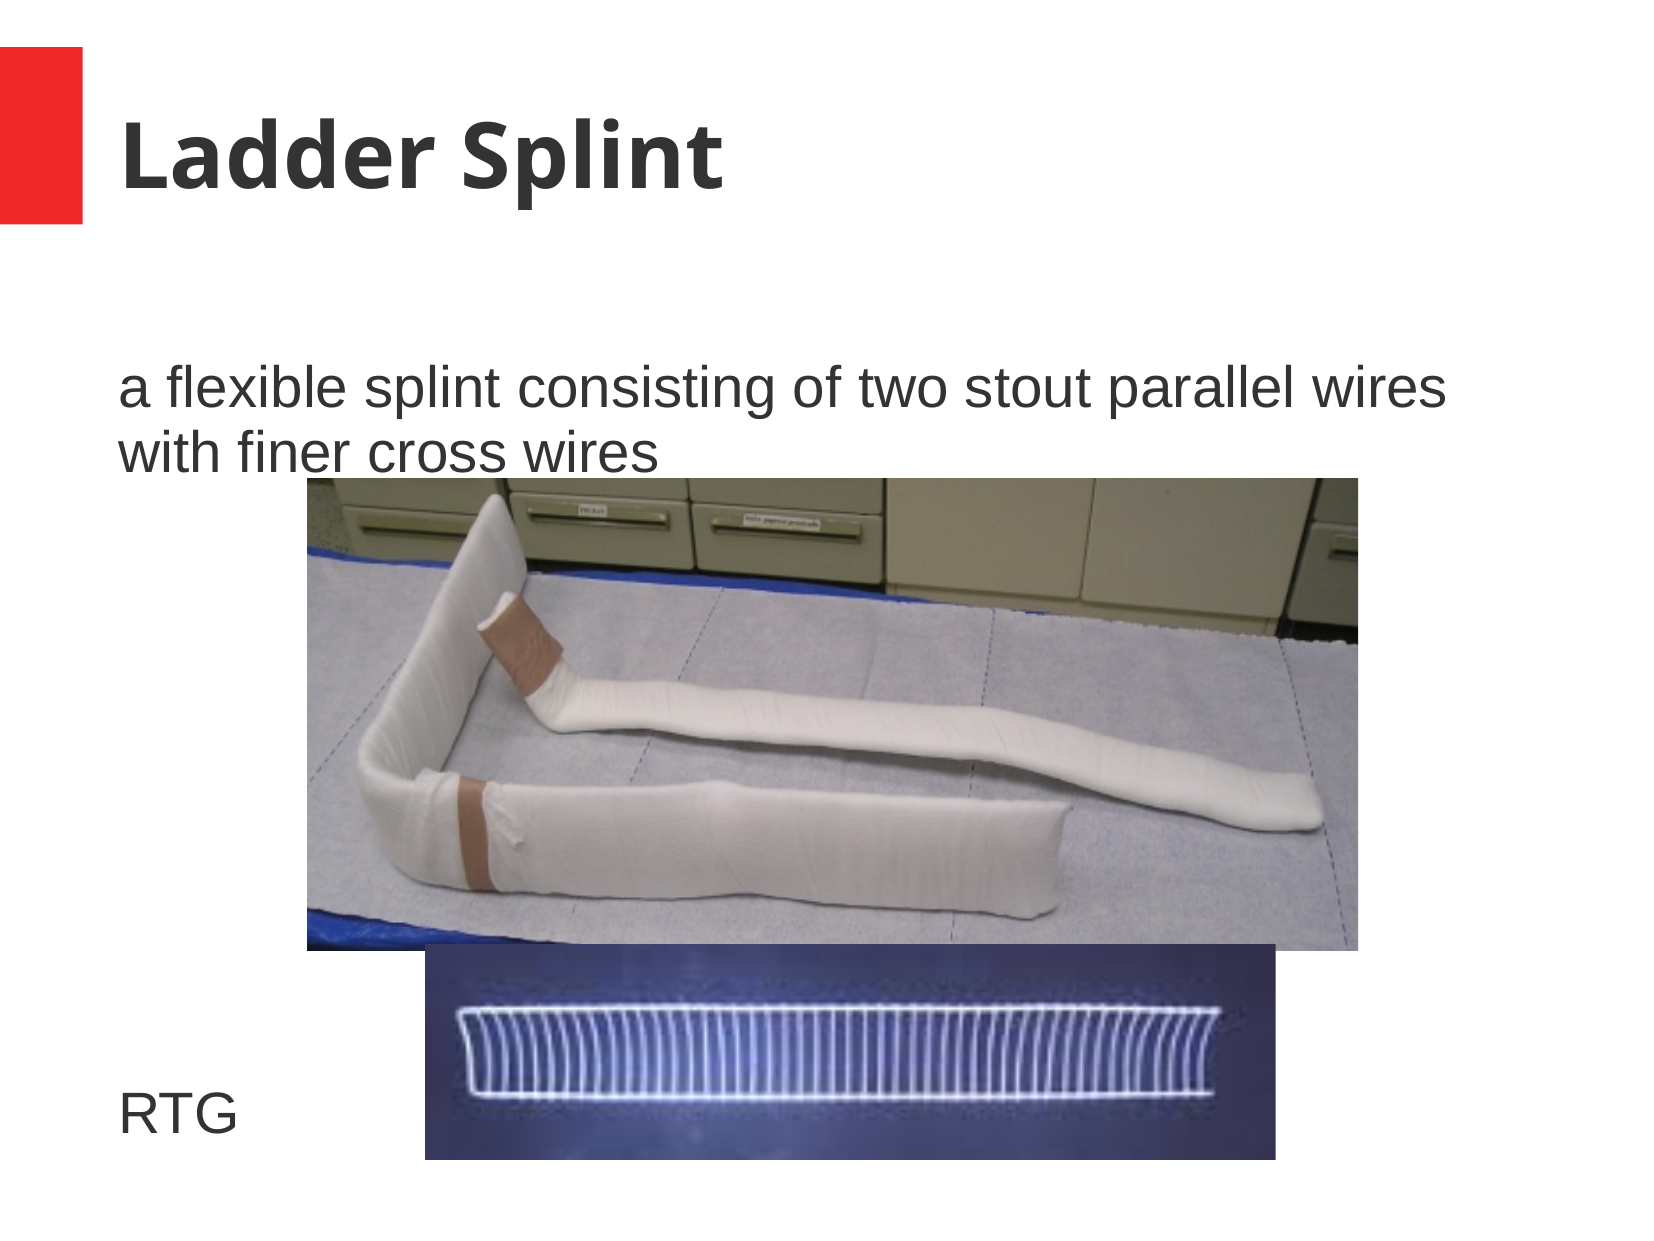

# Ladder Splint
a flexible splint consisting of two stout parallel wires with finer cross wires
RTG